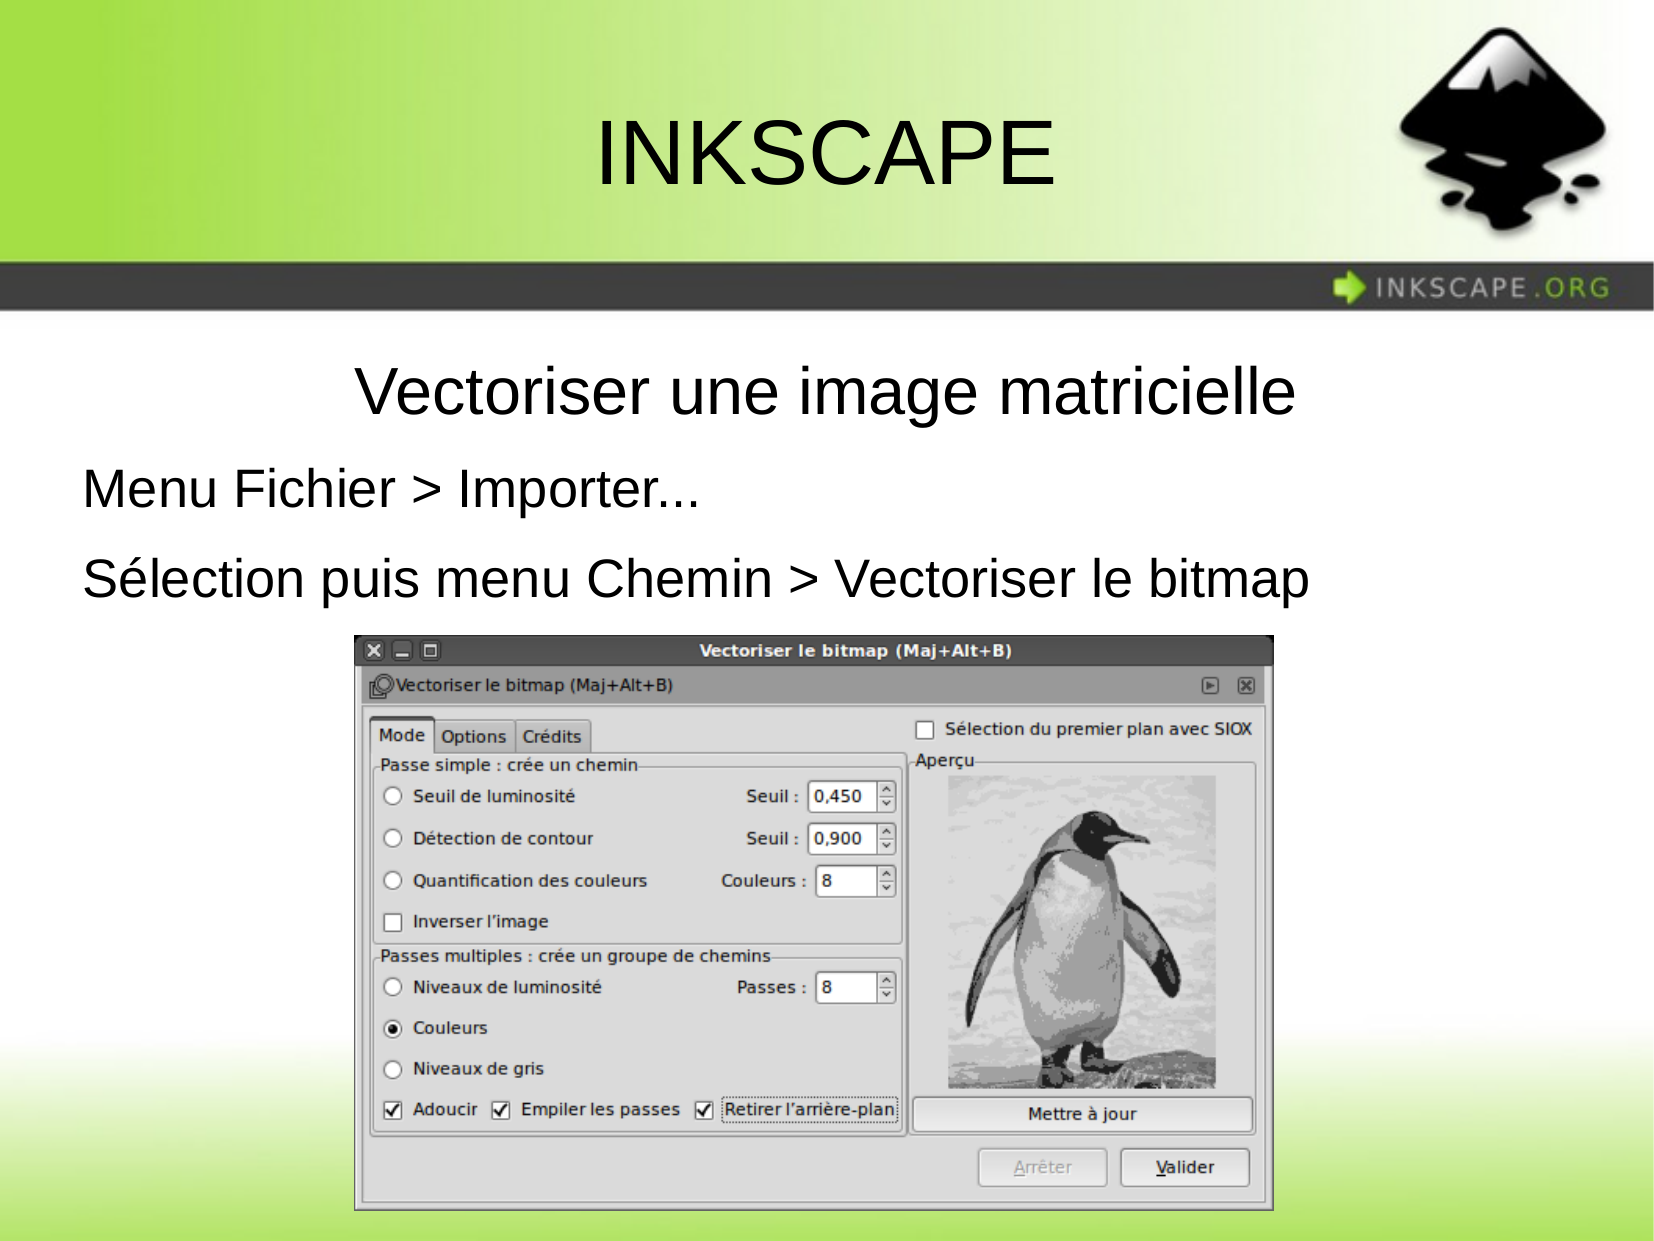

# INKSCAPE
Vectoriser une image matricielle
Menu Fichier > Importer...
Sélection puis menu Chemin > Vectoriser le bitmap